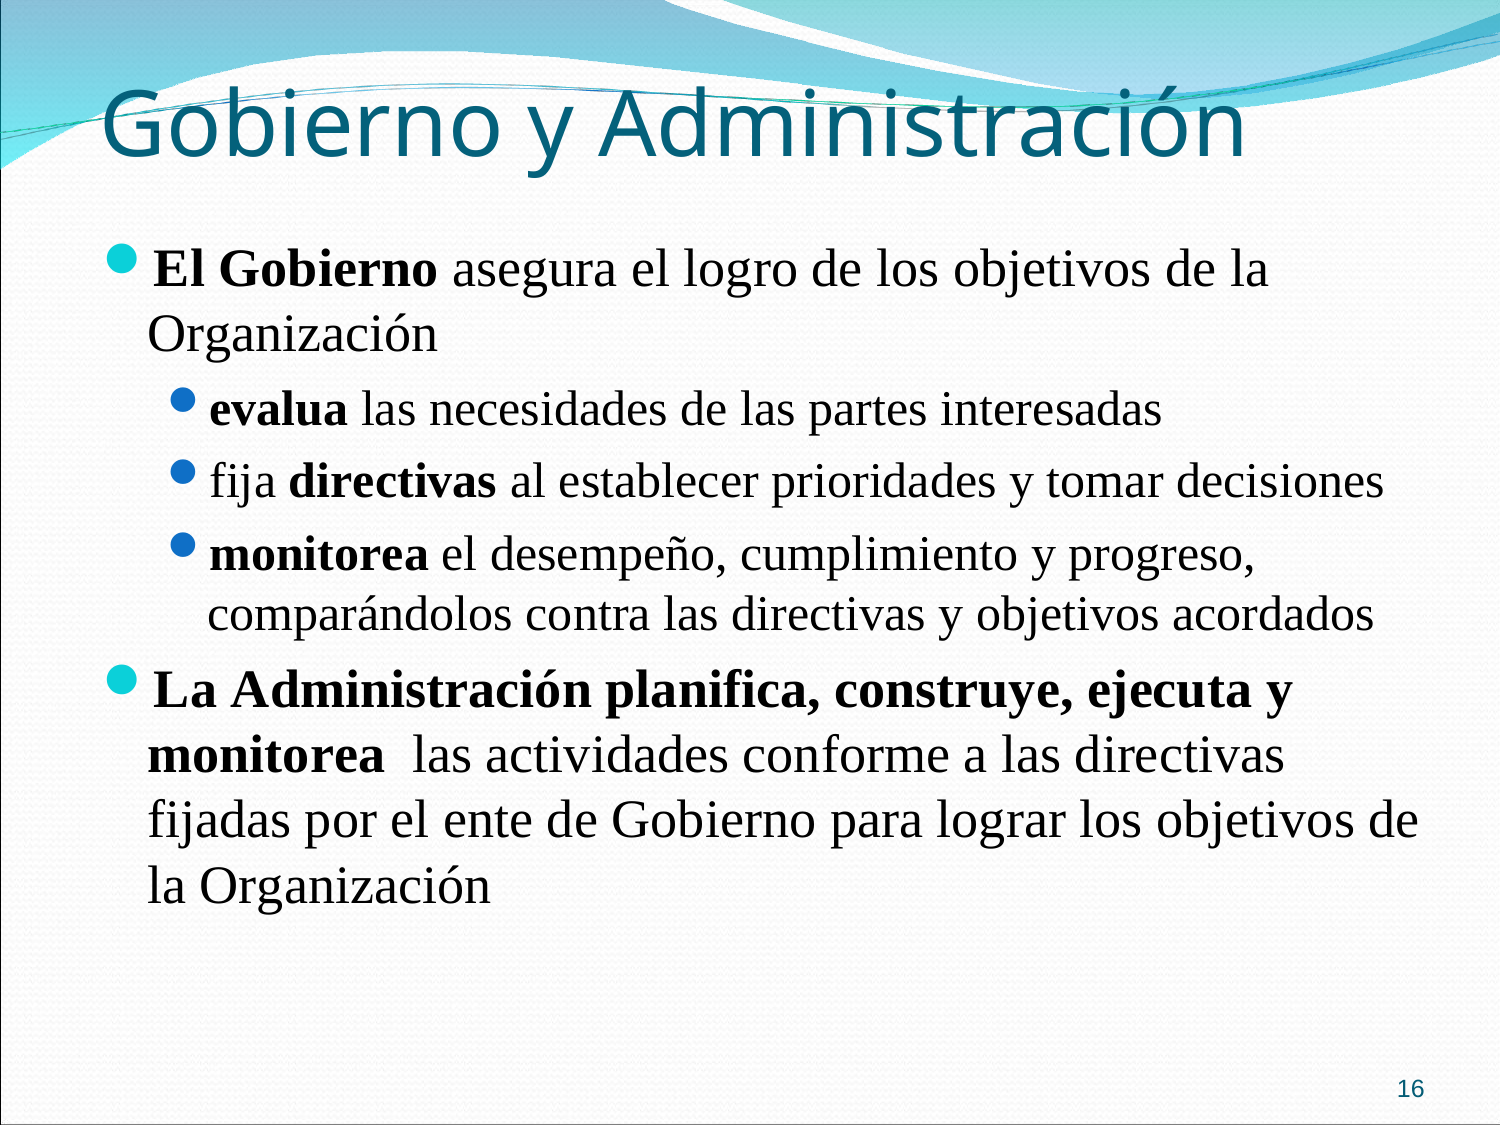

# Gobierno y Administración
El Gobierno asegura el logro de los objetivos de la Organización
evalua las necesidades de las partes interesadas
fija directivas al establecer prioridades y tomar decisiones
monitorea el desempeño, cumplimiento y progreso, comparándolos contra las directivas y objetivos acordados
La Administración planifica, construye, ejecuta y monitorea las actividades conforme a las directivas fijadas por el ente de Gobierno para lograr los objetivos de la Organización
16